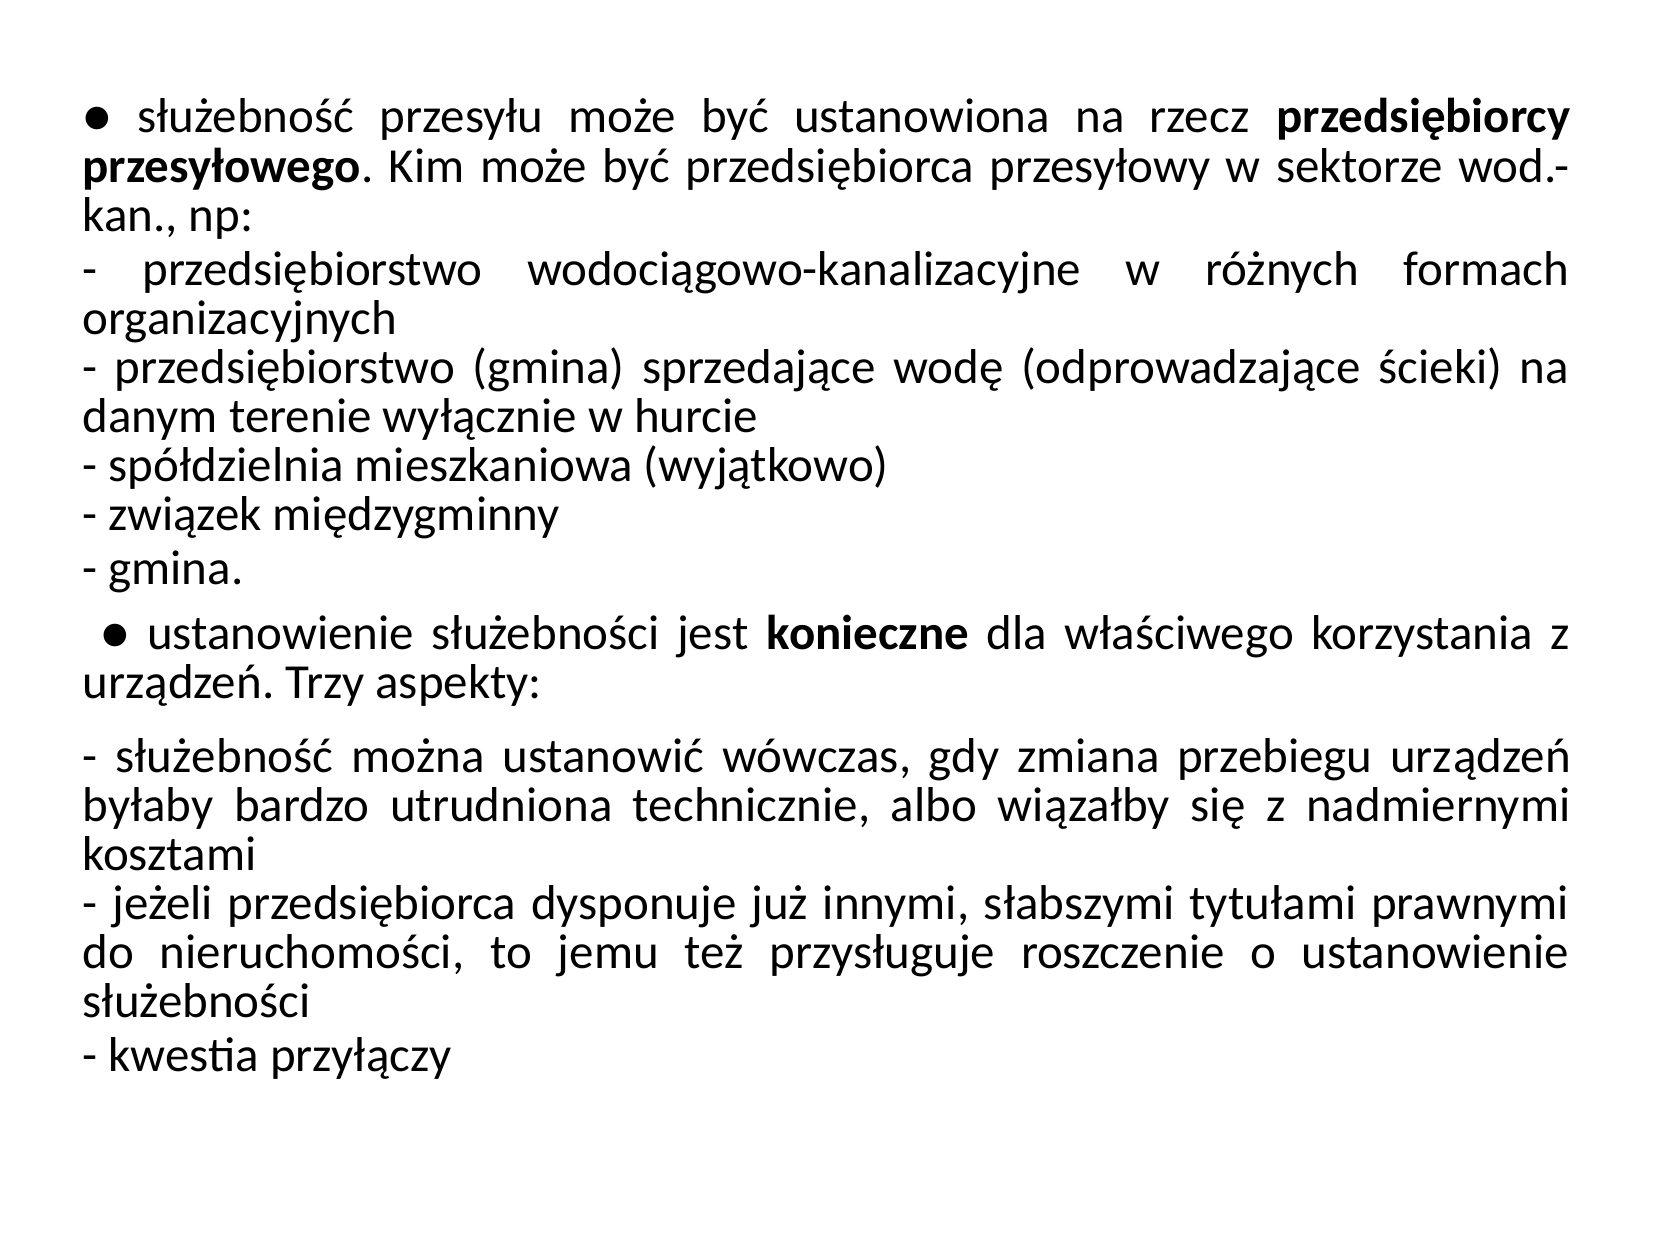

#
● służebność przesyłu może być ustanowiona na rzecz przedsiębiorcy przesyłowego. Kim może być przedsiębiorca przesyłowy w sektorze wod.-kan., np:
- przedsiębiorstwo wodociągowo-kanalizacyjne w różnych formach organizacyjnych
- przedsiębiorstwo (gmina) sprzedające wodę (odprowadzające ścieki) na danym terenie wyłącznie w hurcie
- spółdzielnia mieszkaniowa (wyjątkowo)
- związek międzygminny
- gmina.
 ● ustanowienie służebności jest konieczne dla właściwego korzystania z urządzeń. Trzy aspekty:
- służebność można ustanowić wówczas, gdy zmiana przebiegu urządzeń byłaby bardzo utrudniona technicznie, albo wiązałby się z nadmiernymi kosztami
- jeżeli przedsiębiorca dysponuje już innymi, słabszymi tytułami prawnymi do nieruchomości, to jemu też przysługuje roszczenie o ustanowienie służebności
- kwestia przyłączy